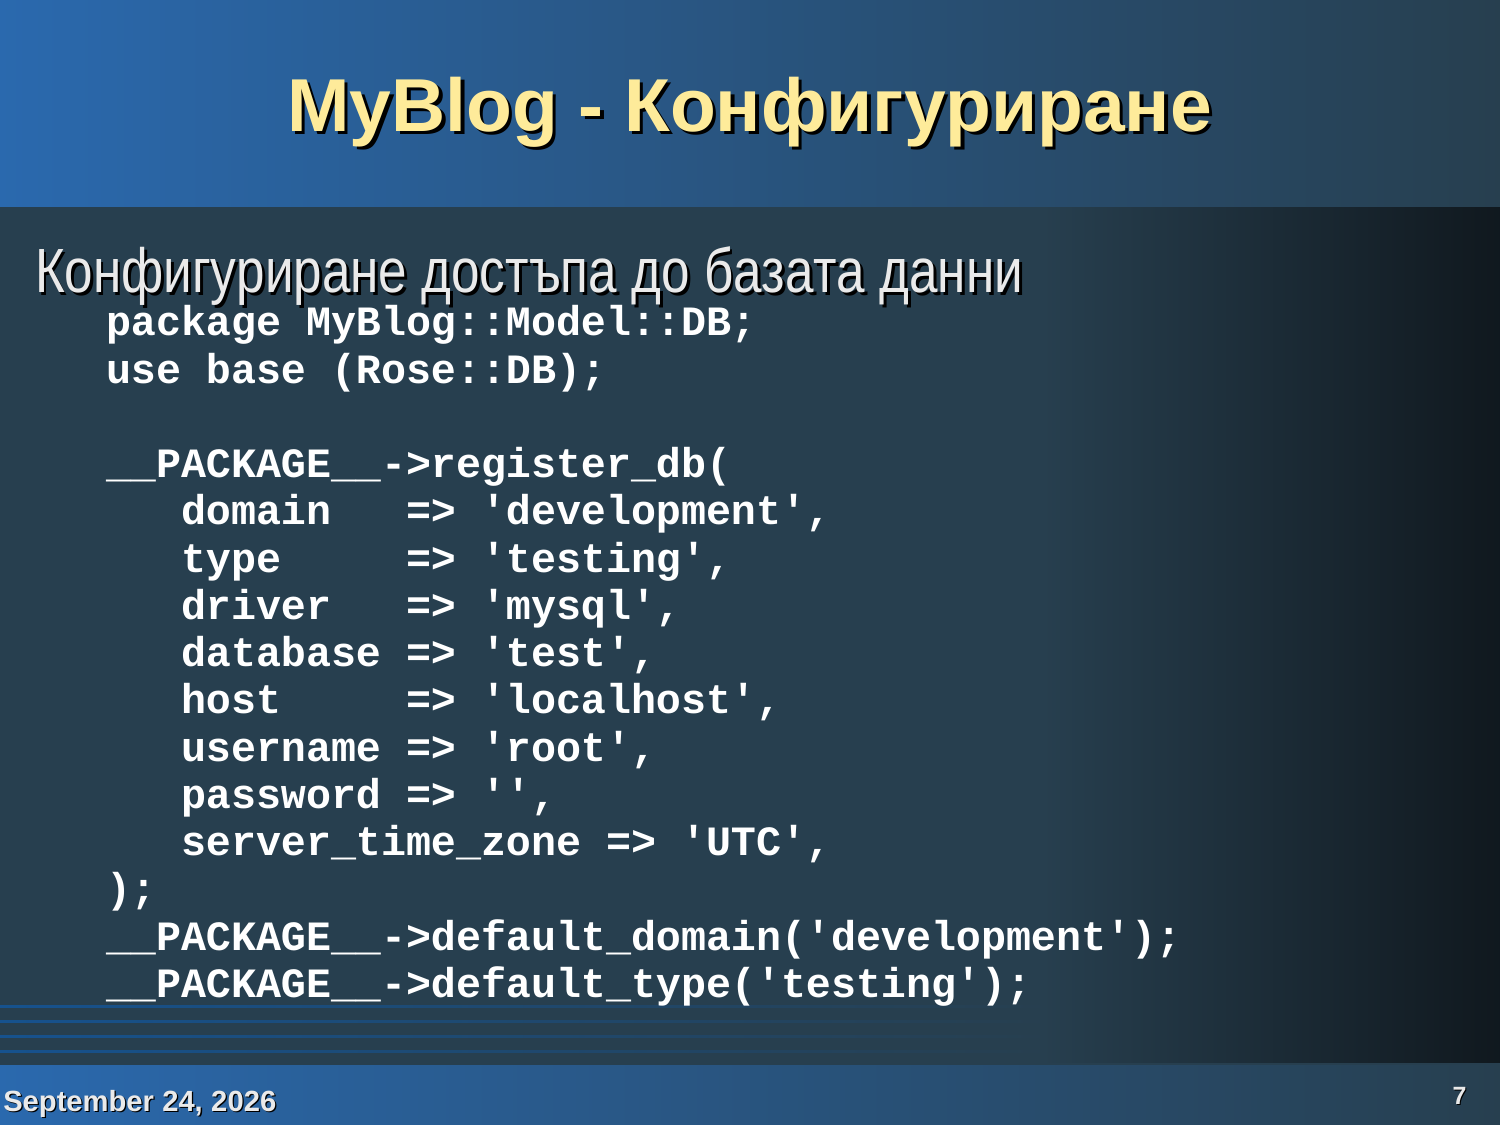

# MyBlog - Конфигуриране
Конфигуриране достъпа до базата данни
package MyBlog::Model::DB;
use base (Rose::DB);
__PACKAGE__->register_db(
 domain => 'development',
 type => 'testing',
 driver => 'mysql',
 database => 'test',
 host => 'localhost',
 username => 'root',
 password => '',
 server_time_zone => 'UTC',
);
__PACKAGE__->default_domain('development');
__PACKAGE__->default_type('testing');